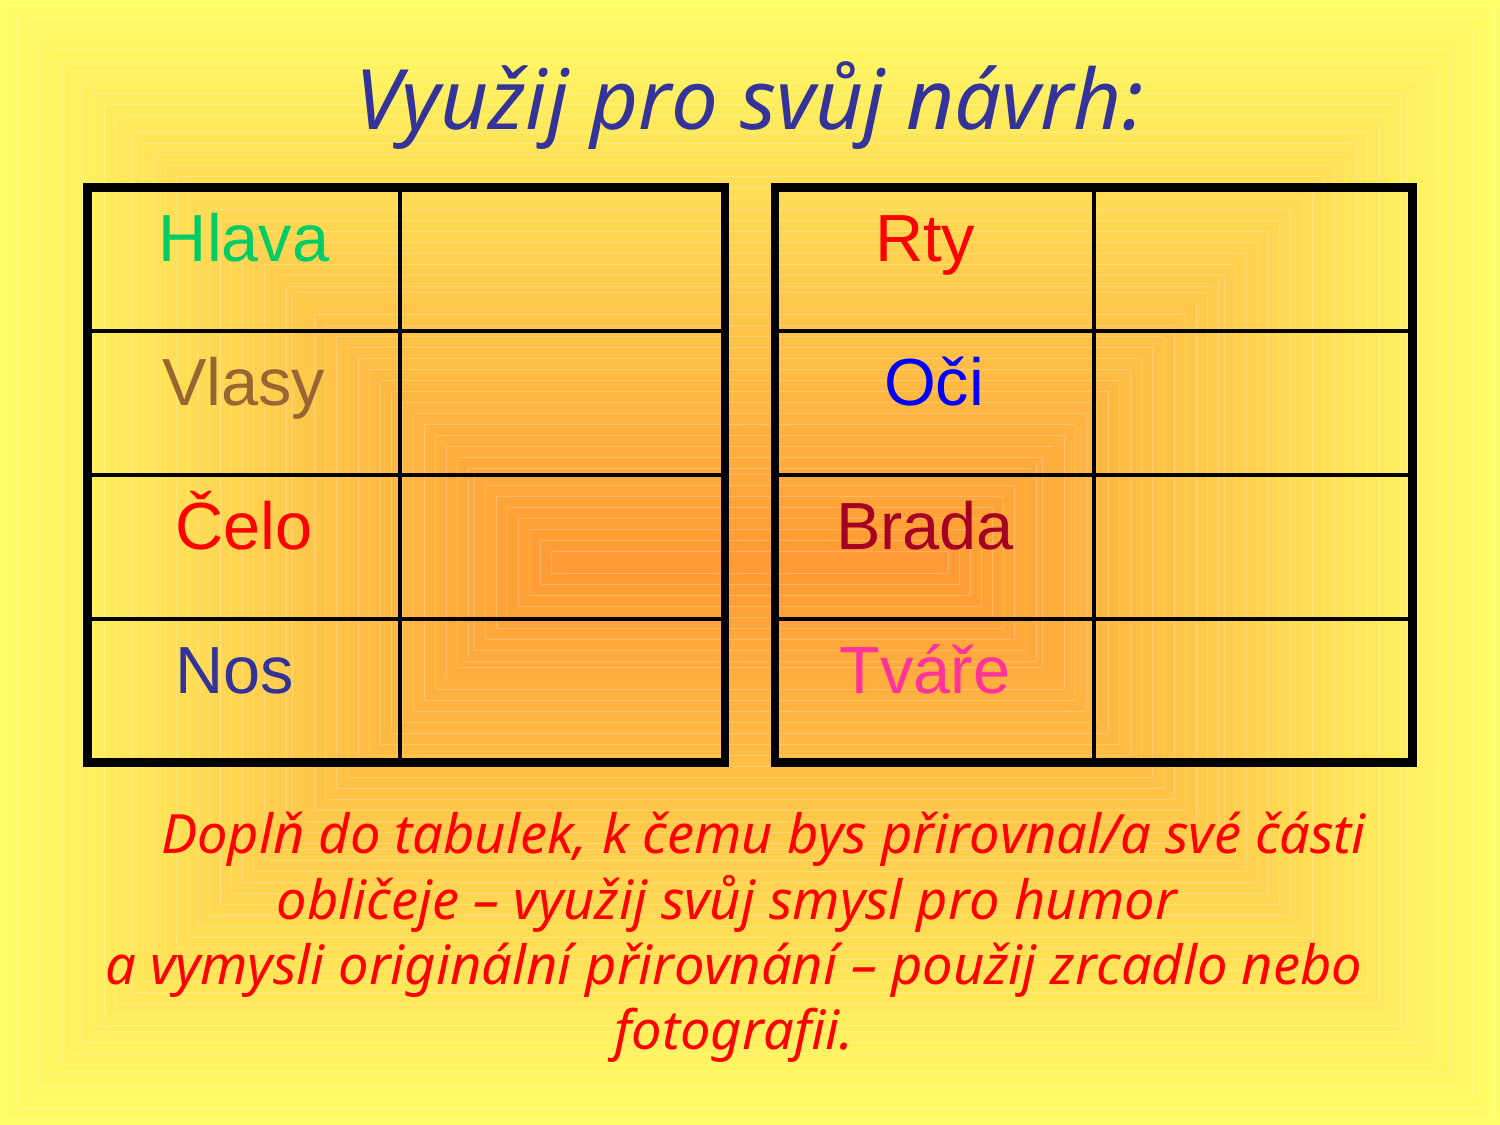

# Využij pro svůj návrh:
| Hlava | |
| --- | --- |
| Vlasy | |
| Čelo | |
| Nos | |
| Rty | |
| --- | --- |
| Oči | |
| Brada | |
| Tváře | |
 Doplň do tabulek, k čemu bys přirovnal/a své části obličeje – využij svůj smysl pro humor
a vymysli originální přirovnání – použij zrcadlo nebo fotografii.